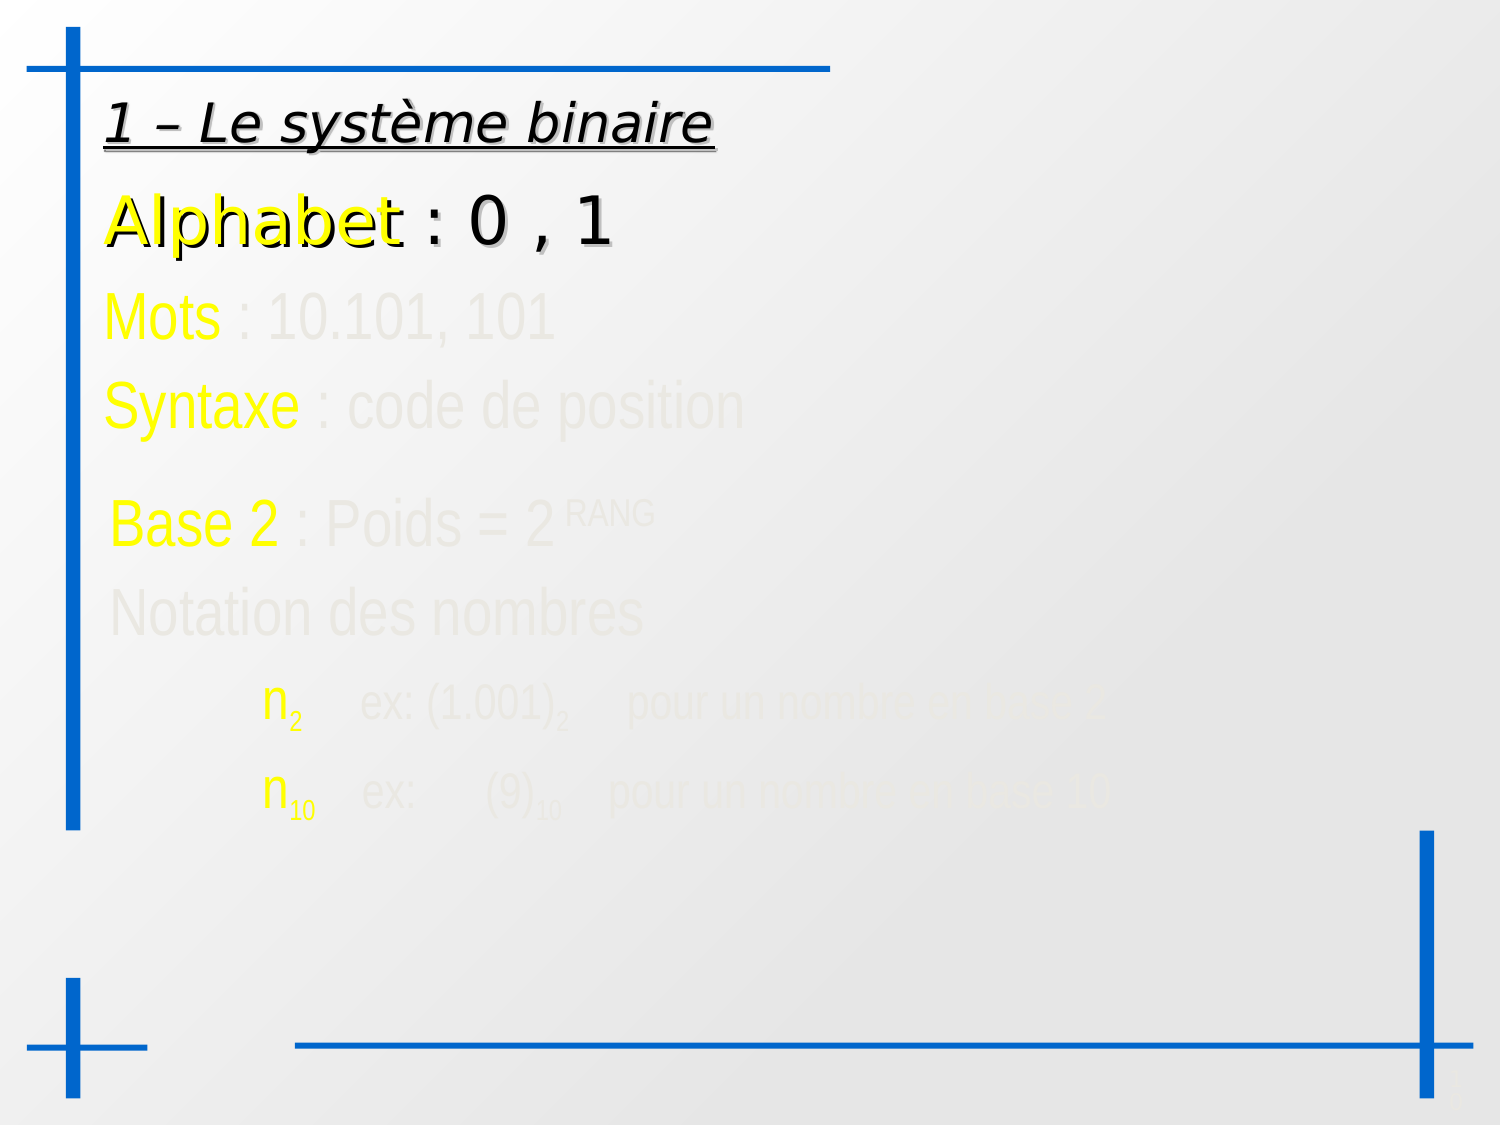

# 1 – Le système binaire
Alphabet : 0 , 1
Mots : 10.101, 101
Syntaxe : code de position
Base 2 : Poids = 2 RANG
Notation des nombres
n2 ex: (1.001)2 pour un nombre en base 2
n10 ex: (9)10 pour un nombre en base 10